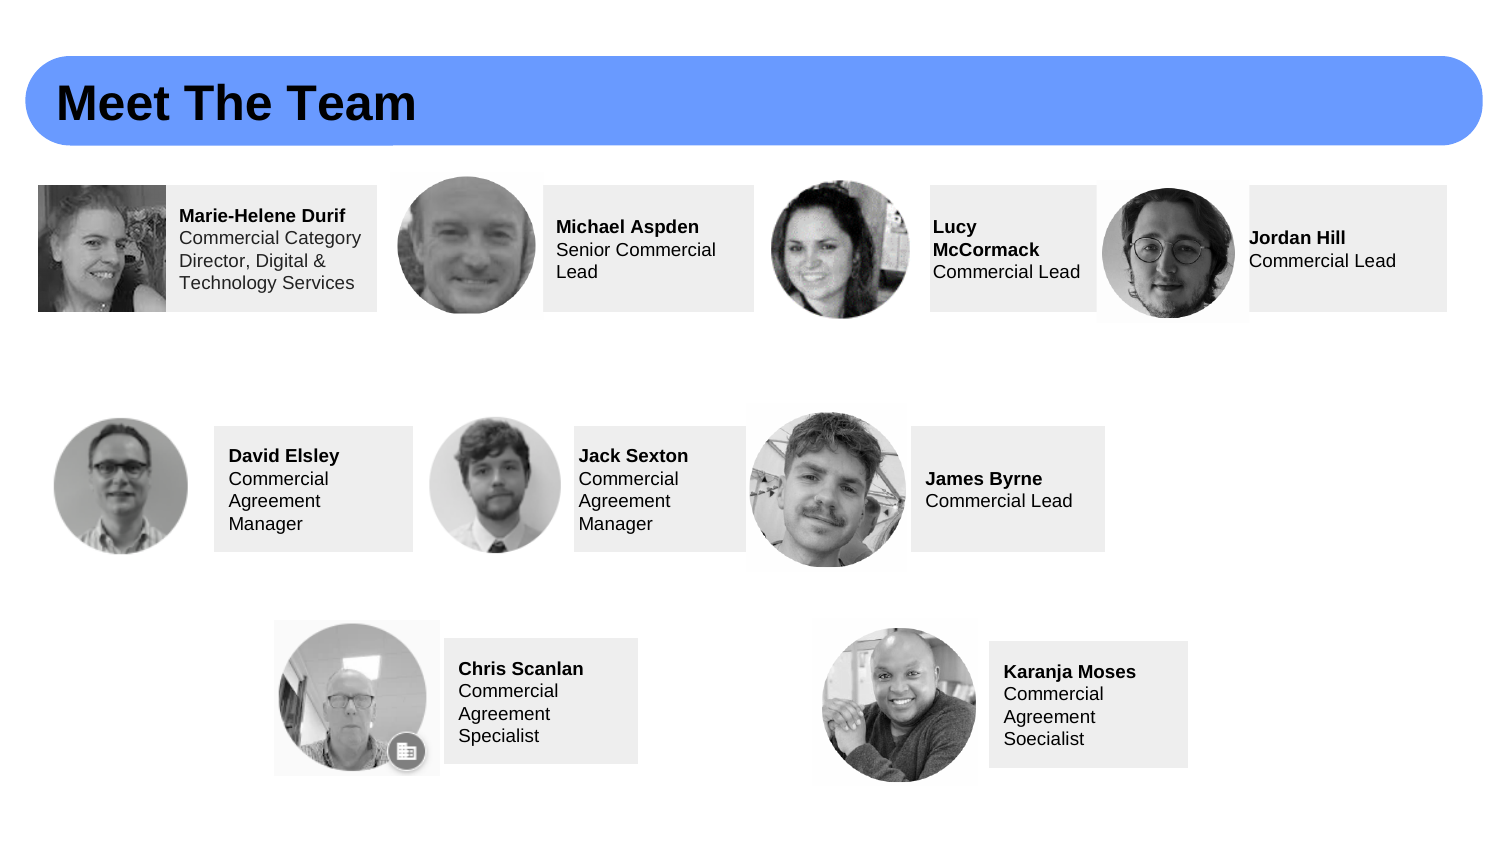

# Meet The Team
Marie-Helene Durif
Commercial Category Director, Digital & Technology Services
Michael Aspden
Senior Commercial Lead
Lucy McCormack
Commercial Lead
Jordan Hill
Commercial Lead
David Elsley
Commercial Agreement Manager
Jack Sexton
Commercial Agreement Manager
James Byrne
Commercial Lead
Chris Scanlan
Commercial Agreement Specialist
Karanja Moses
Commercial Agreement Soecialist